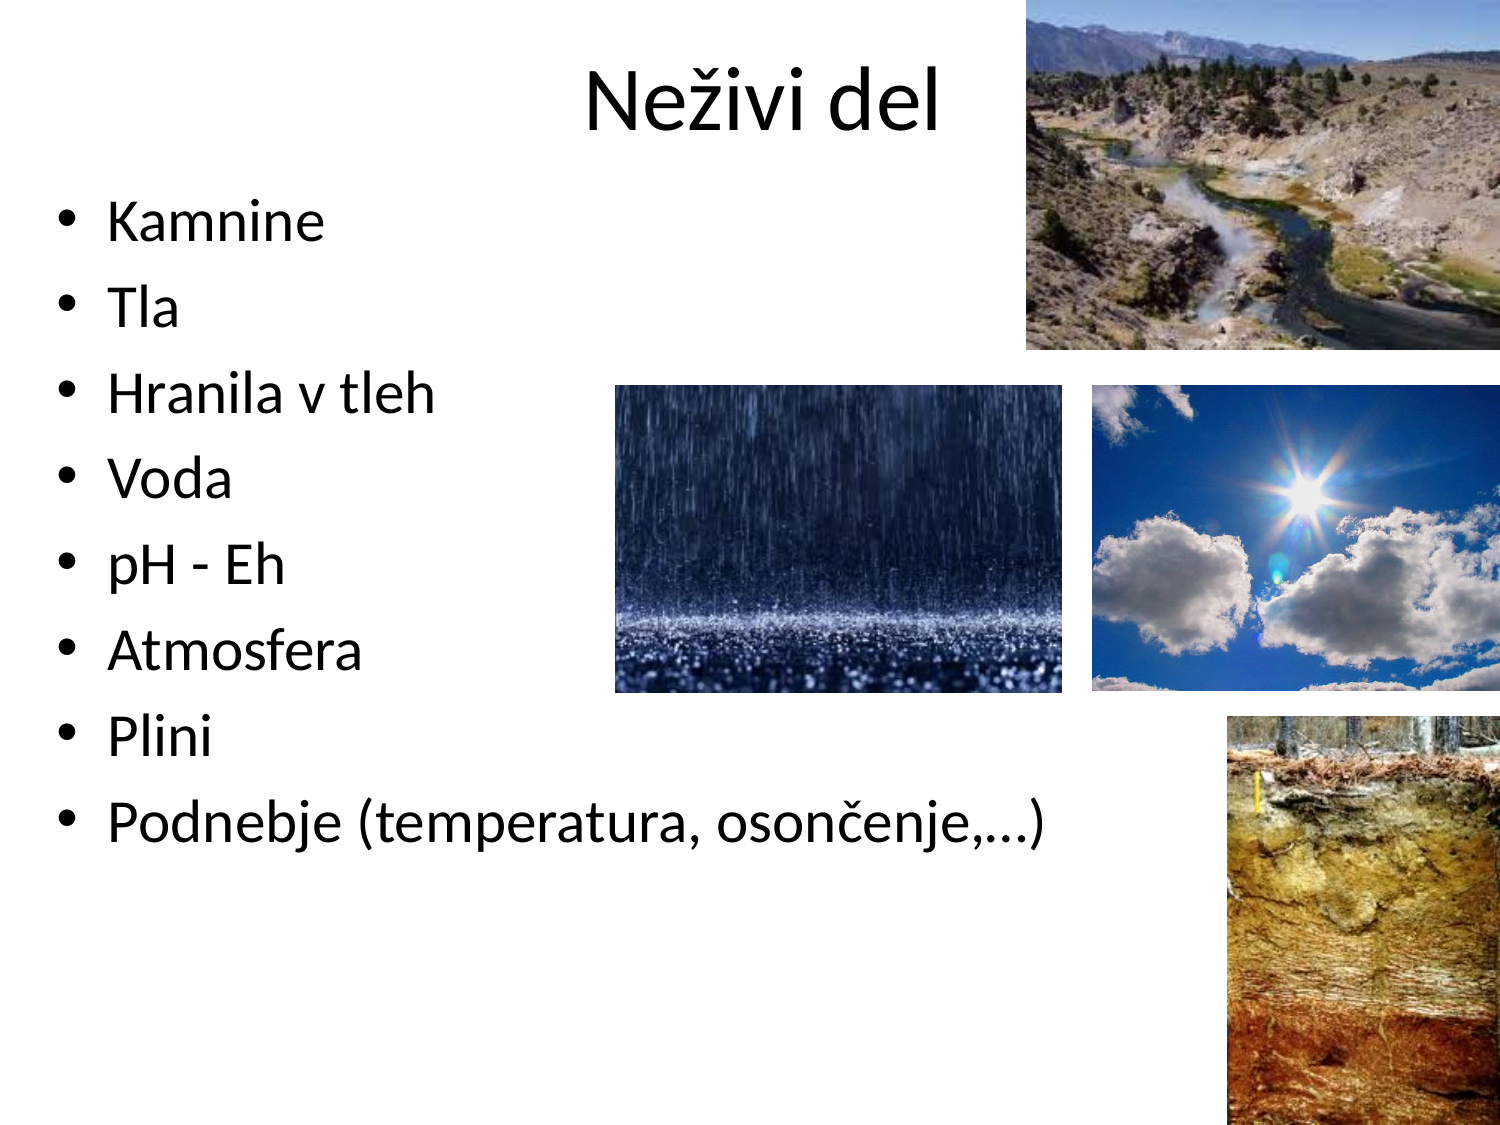

# Neživi del
Kamnine
Tla
Hranila v tleh
Voda
pH - Eh
Atmosfera
Plini
Podnebje (temperatura, osončenje,…)